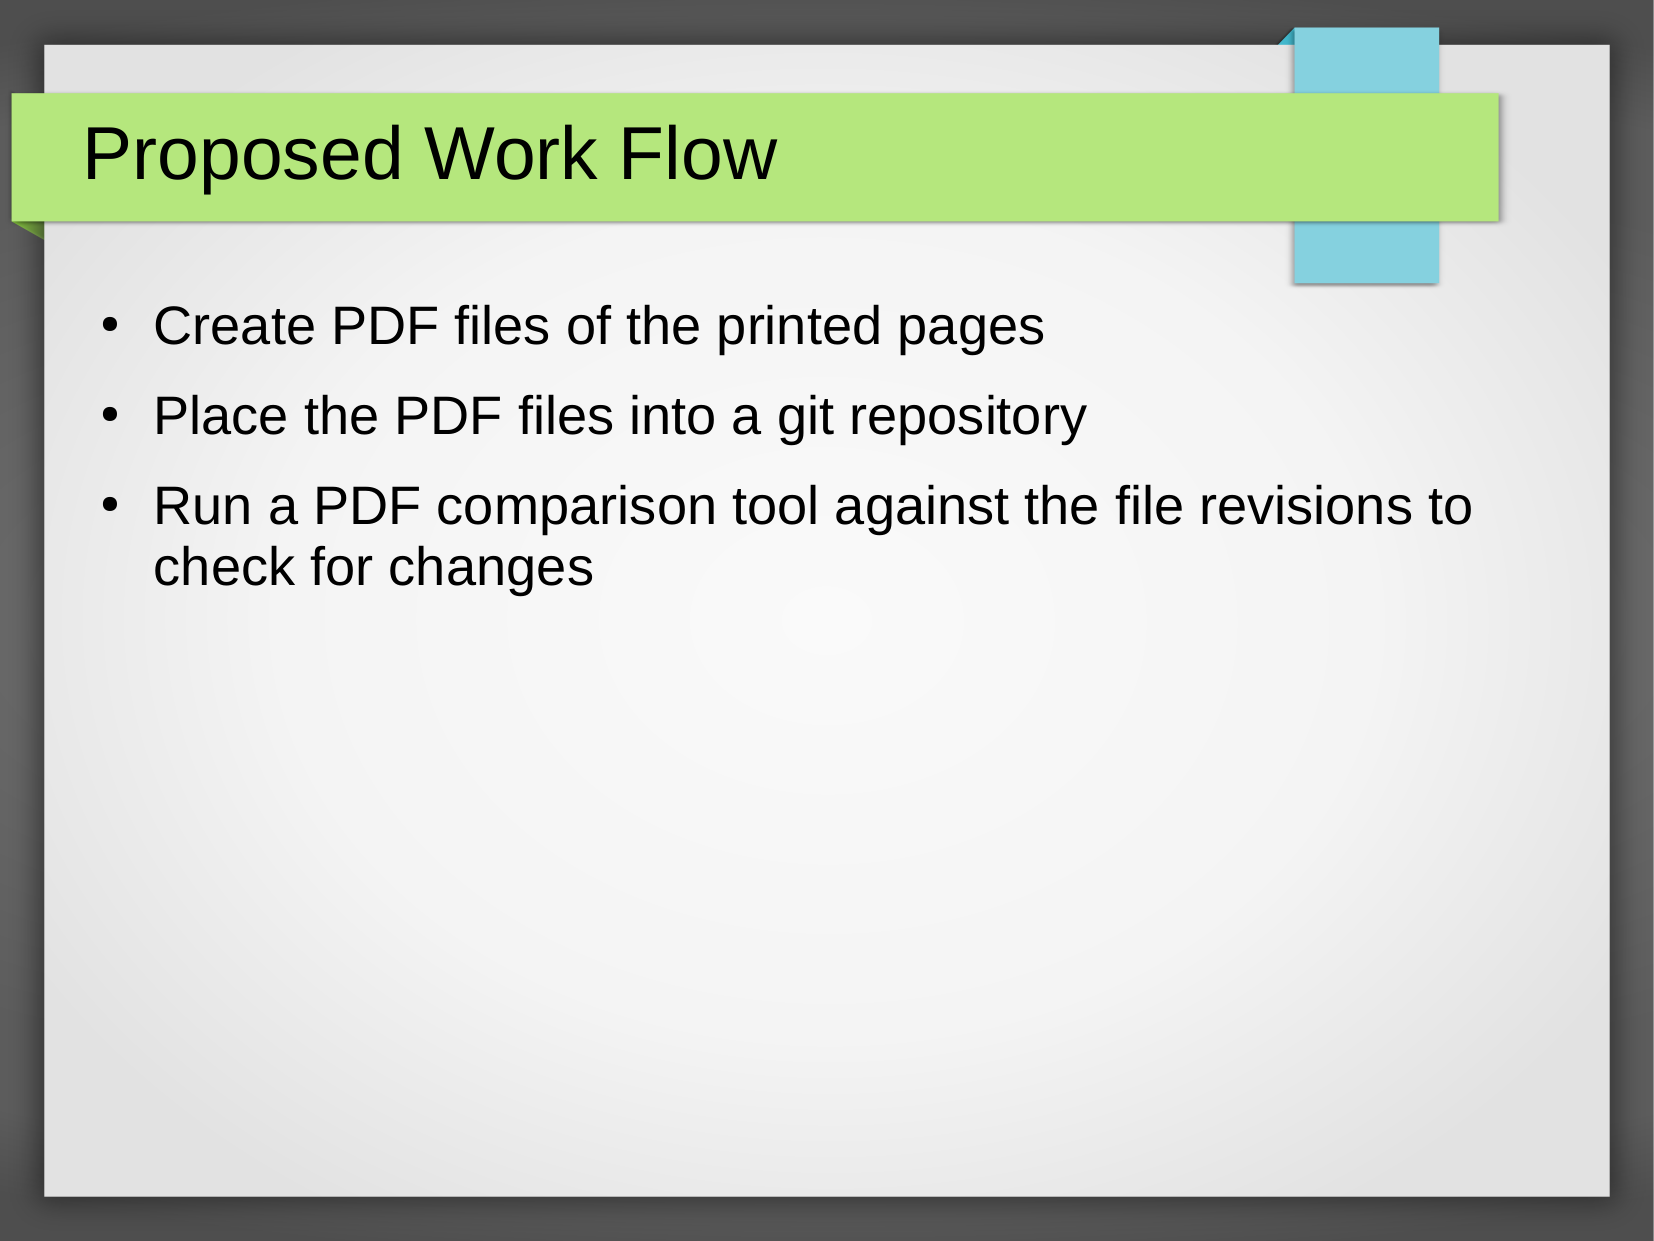

# Proposed Work Flow
Create PDF files of the printed pages
Place the PDF files into a git repository
Run a PDF comparison tool against the file revisions to check for changes